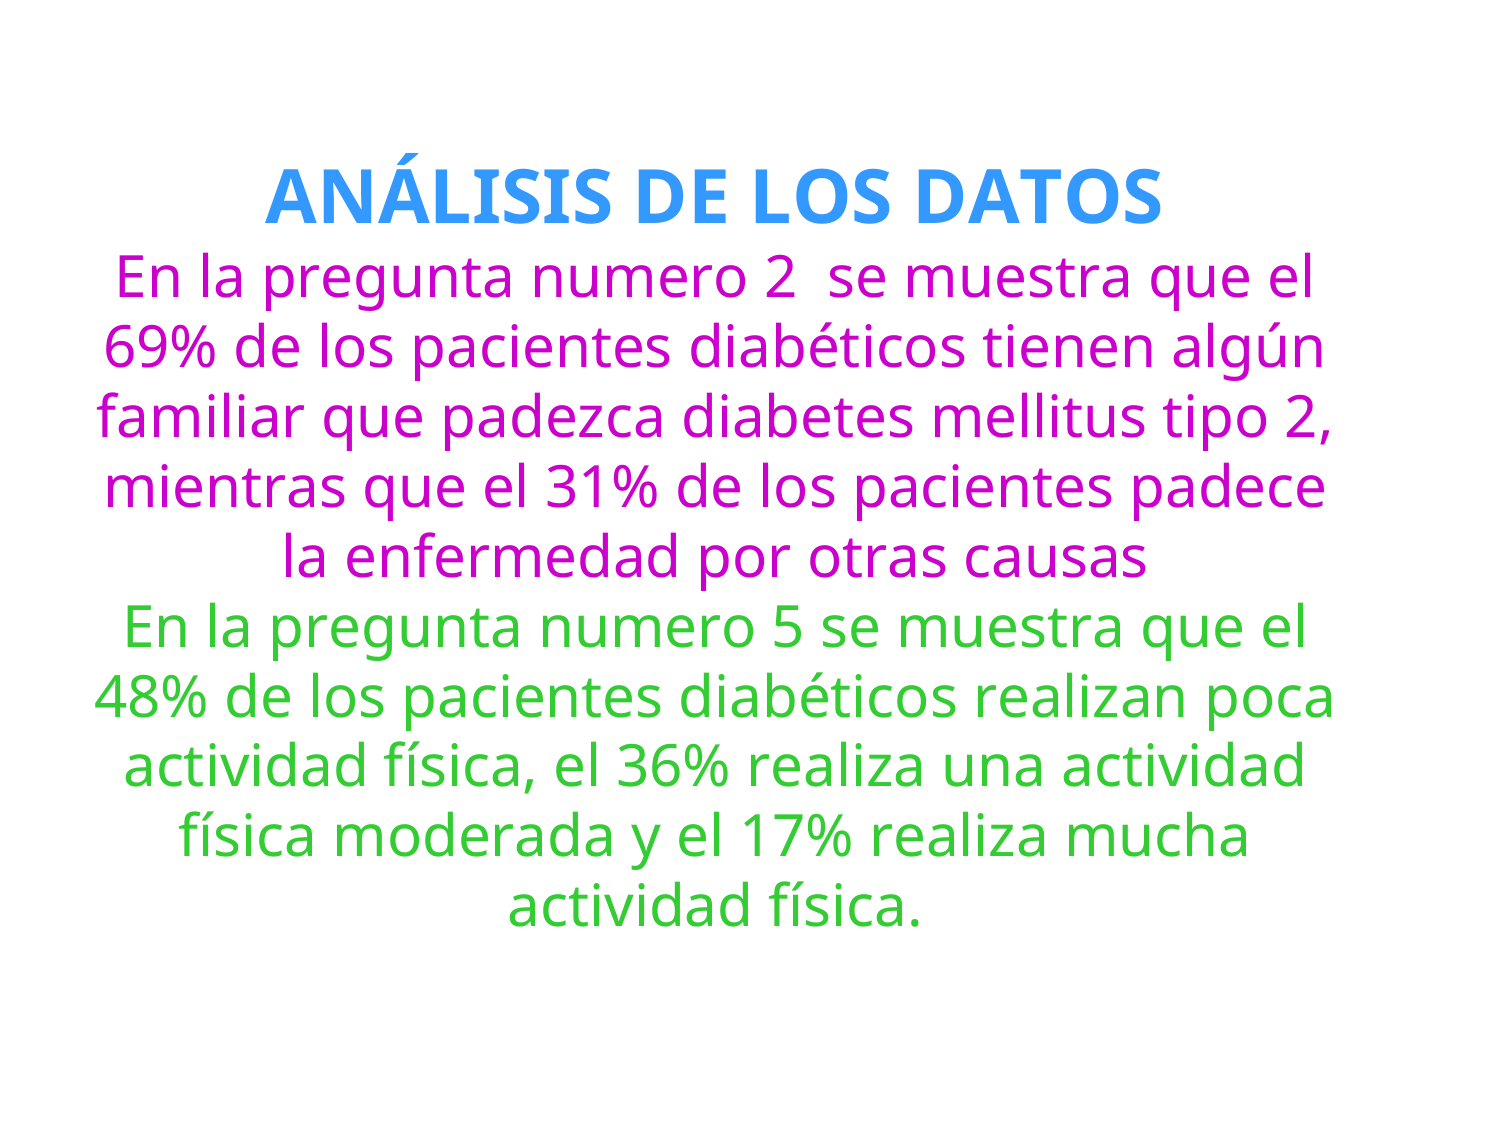

# ANÁLISIS DE LOS DATOS En la pregunta numero 2 se muestra que el 69% de los pacientes diabéticos tienen algún familiar que padezca diabetes mellitus tipo 2, mientras que el 31% de los pacientes padece la enfermedad por otras causas En la pregunta numero 5 se muestra que el 48% de los pacientes diabéticos realizan poca actividad física, el 36% realiza una actividad física moderada y el 17% realiza mucha actividad física.